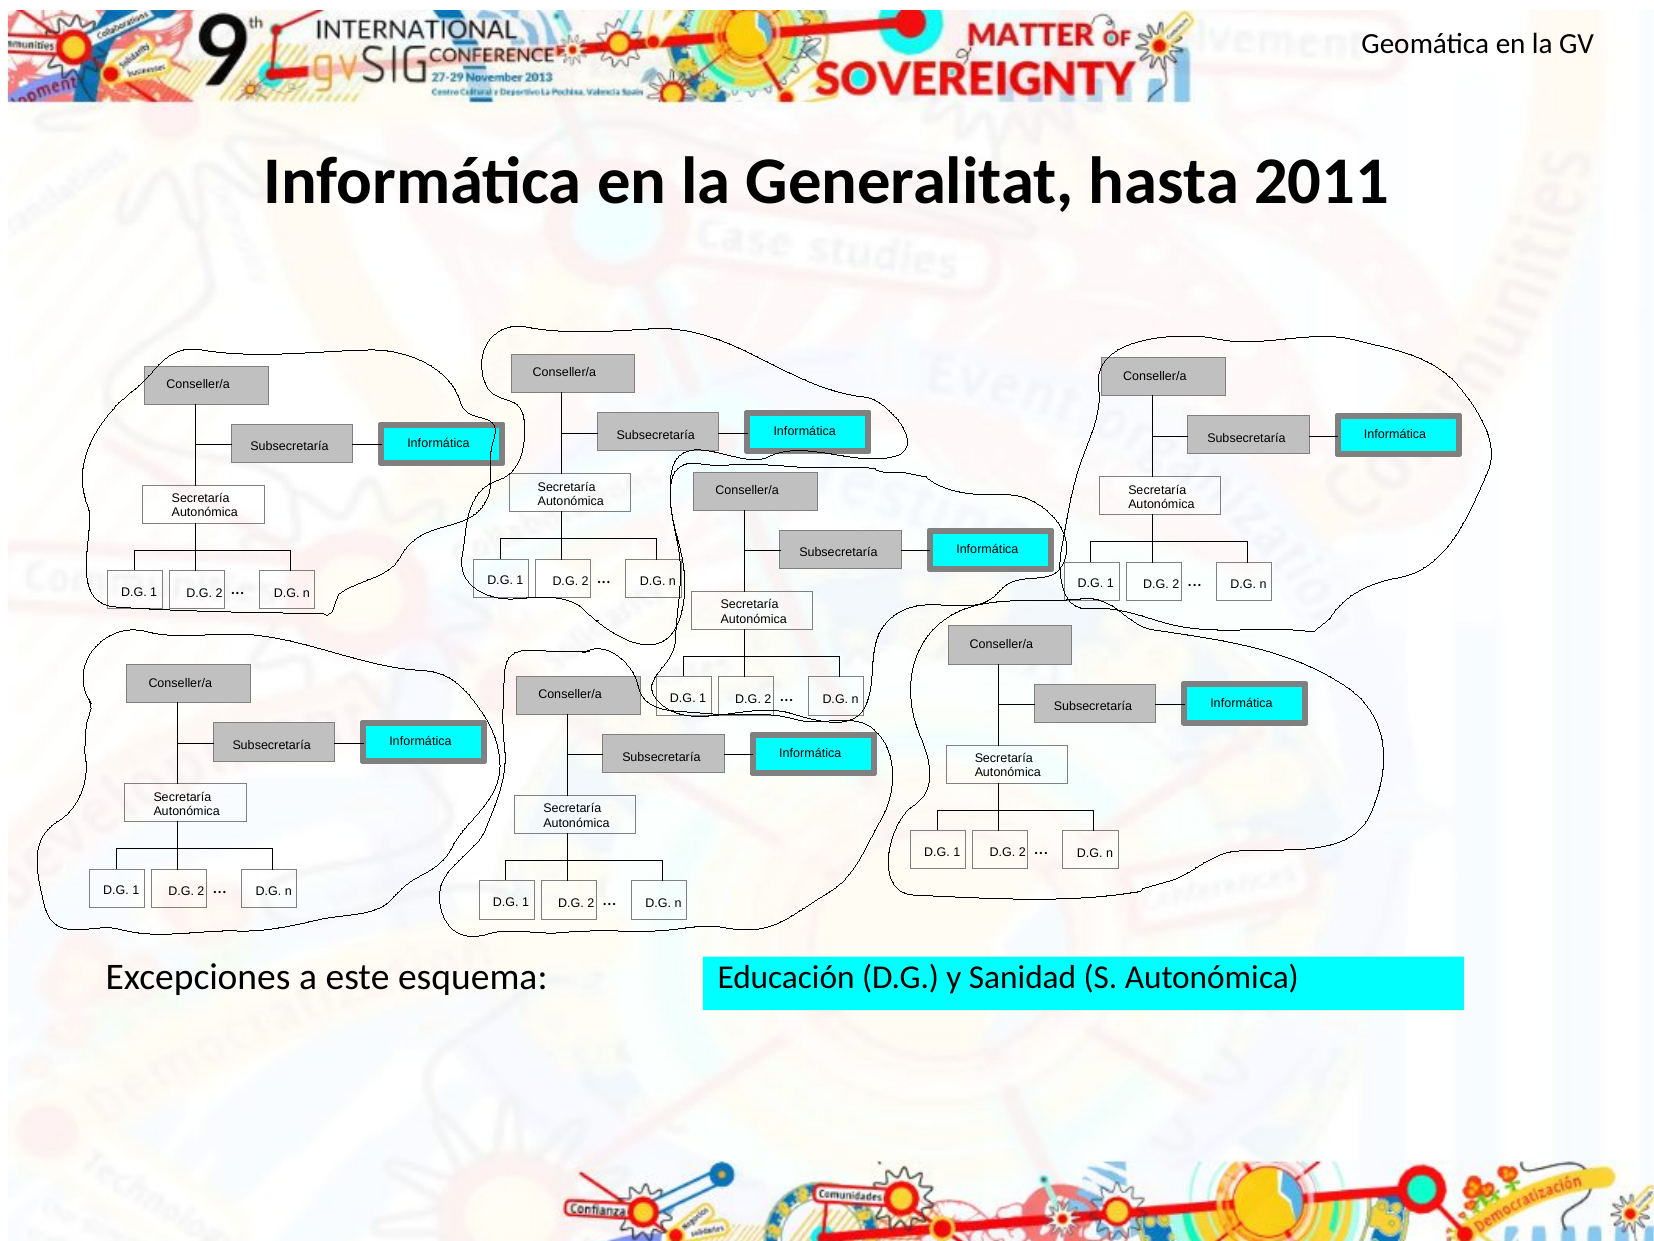

Geomática en la GV
# Informática en la Generalitat, hasta 2011
Conseller/a
Conseller/a
Conseller/a
Conseller/a
Conseller/a
Conseller/a
Conseller/a
Conseller/a
Conseller/a
Informática
Informática
Subsecretaría
Subsecretaría
Subsecretaría
Subsecretaría
Subsecretaría
Subsecretaría
Informática
Subsecretaría
Subsecretaría
Subsecretaría
Secretaría
Autonómica
Secretaría
Autonómica
Conseller/a
Conseller/a
Conseller/a
Secretaría
Autonómica
Informática
Subsecretaría
Subsecretaría
Subsecretaría
...
...
D.G. 1
D.G. 2
D.G. n
D.G. 1
D.G. 2
D.G. n
...
D.G. 1
D.G. 2
D.G. n
Secretaría
Autonómica
Conseller/a
Conseller/a
Conseller/a
Conseller/a
Conseller/a
Conseller/a
...
Conseller/a
D.G. 1
D.G. 2
D.G. n
Conseller/a
Conseller/a
Informática
Subsecretaría
Subsecretaría
Subsecretaría
Informática
Subsecretaría
Subsecretaría
Subsecretaría
Informática
Subsecretaría
Subsecretaría
Subsecretaría
Secretaría
Autonómica
Secretaría
Autonómica
Secretaría
Autonómica
...
D.G. 1
D.G. 2
D.G. n
...
D.G. 1
D.G. 2
D.G. n
...
D.G. 1
D.G. 2
D.G. n
Excepciones a este esquema:
Educación (D.G.) y Sanidad (S. Autonómica)